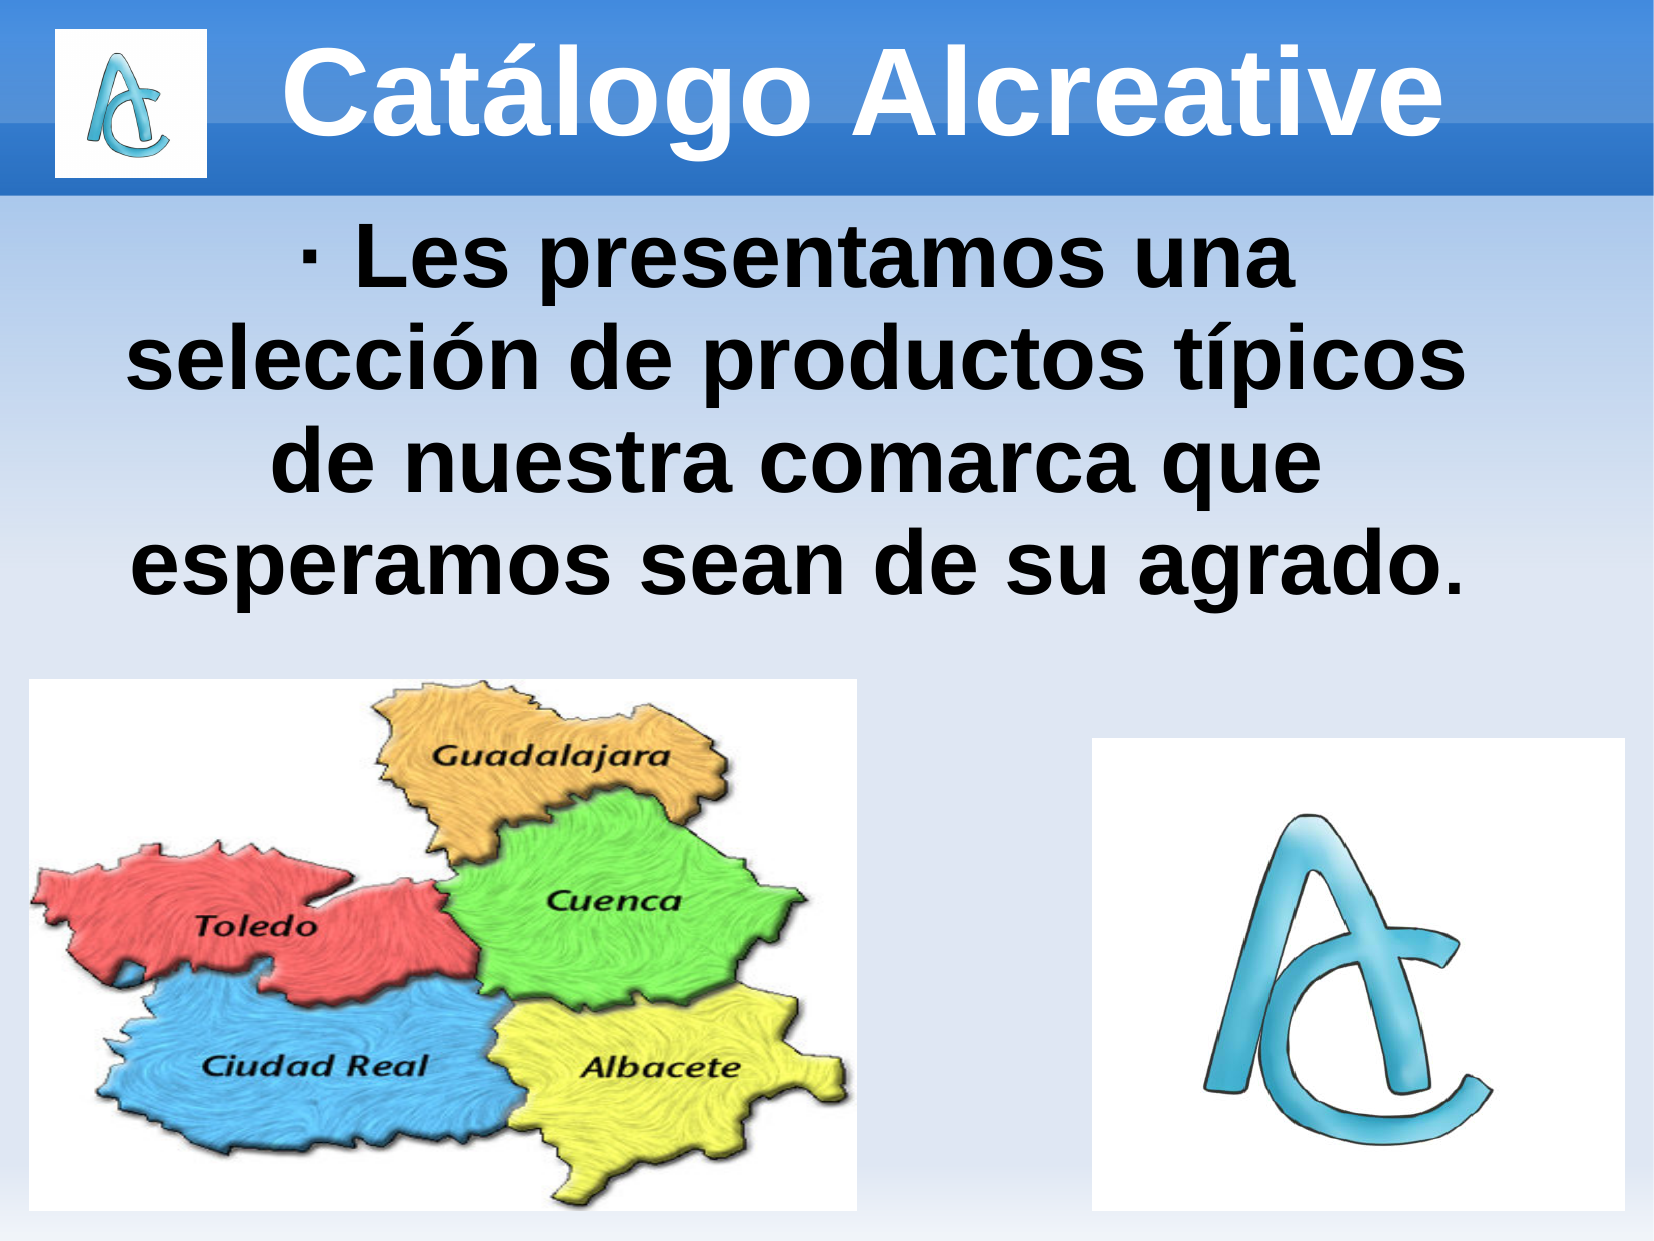

# Catálogo Alcreative
· Les presentamos una selección de productos típicos de nuestra comarca que esperamos sean de su agrado.